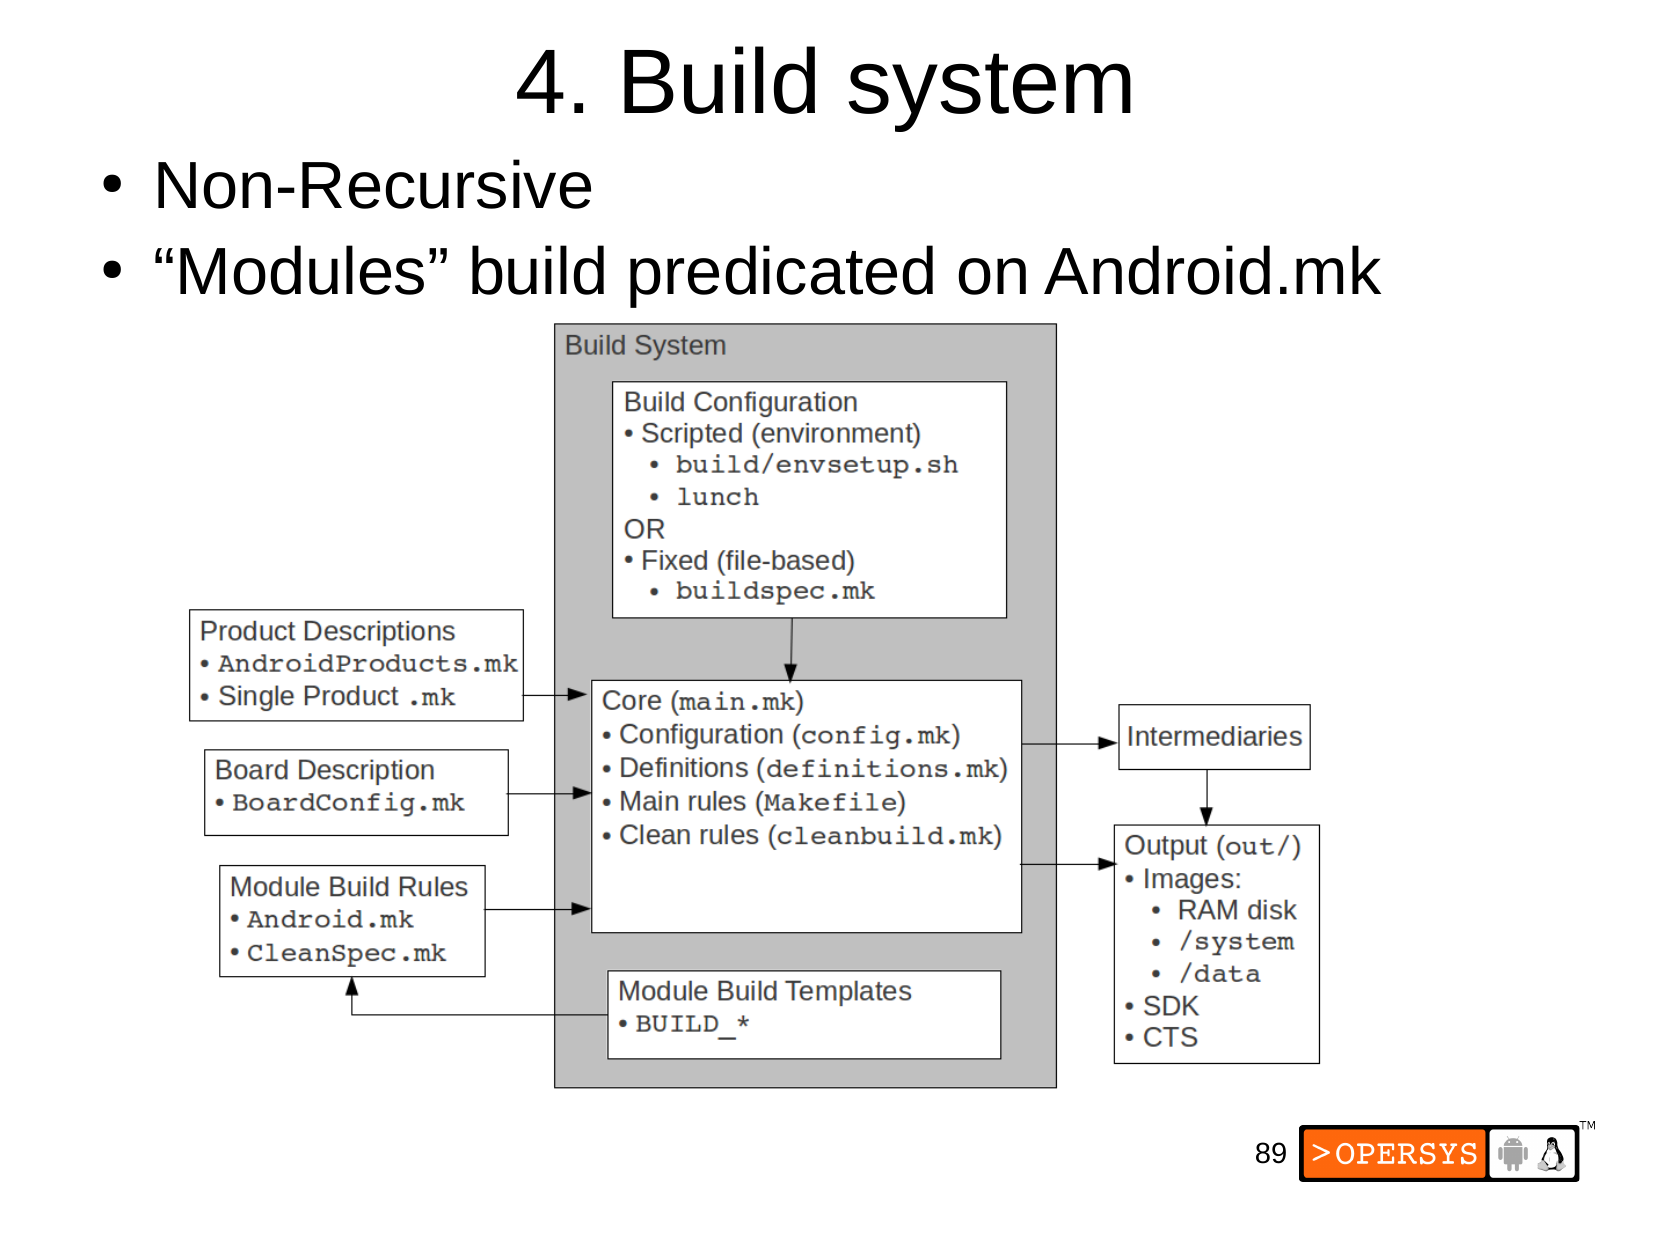

# 4. Build system
Non-Recursive
“Modules” build predicated on Android.mk